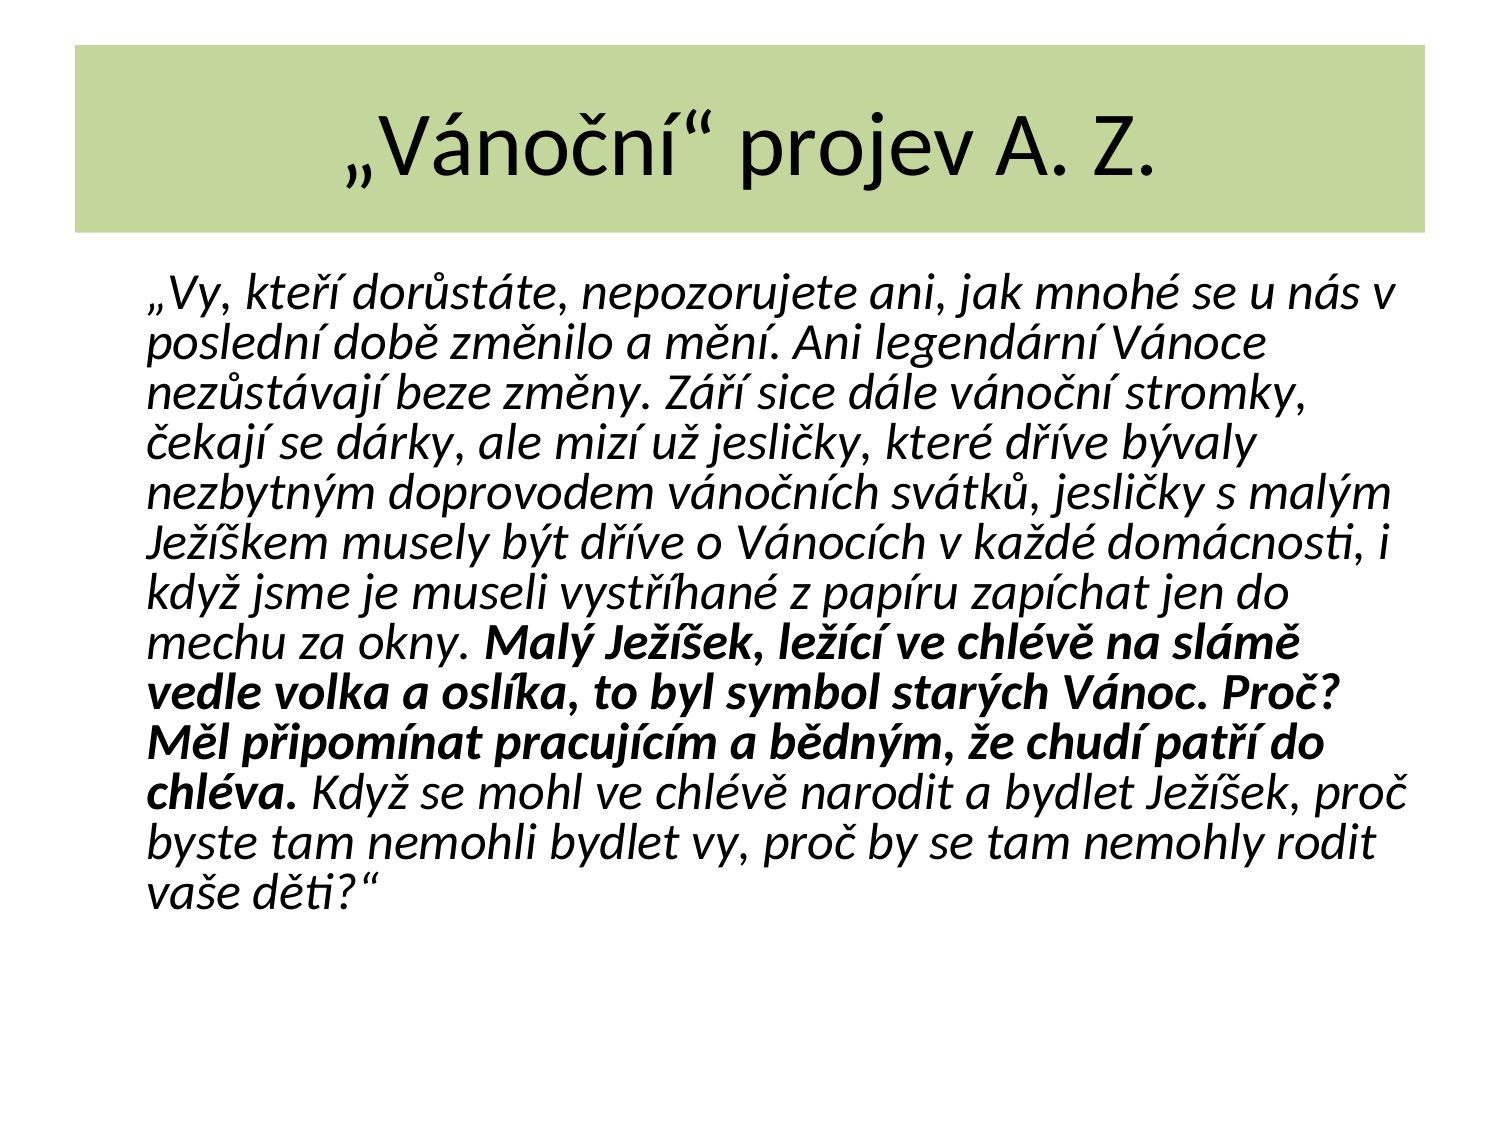

# „Vánoční“ projev A. Z.
	„Vy, kteří dorůstáte, nepozorujete ani, jak mnohé se u nás v poslední době změnilo a mění. Ani legendární Vánoce nezůstávají beze změny. Září sice dále vánoční stromky, čekají se dárky, ale mizí už jesličky, které dříve bývaly nezbytným doprovodem vánočních svátků, jesličky s malým Ježíškem musely být dříve o Vánocích v každé domácnosti, i když jsme je museli vystříhané z papíru zapíchat jen do mechu za okny. Malý Ježíšek, ležící ve chlévě na slámě vedle volka a oslíka, to byl symbol starých Vánoc. Proč? Měl připomínat pracujícím a bědným, že chudí patří do chléva. Když se mohl ve chlévě narodit a bydlet Ježíšek, proč byste tam nemohli bydlet vy, proč by se tam nemohly rodit vaše děti?“